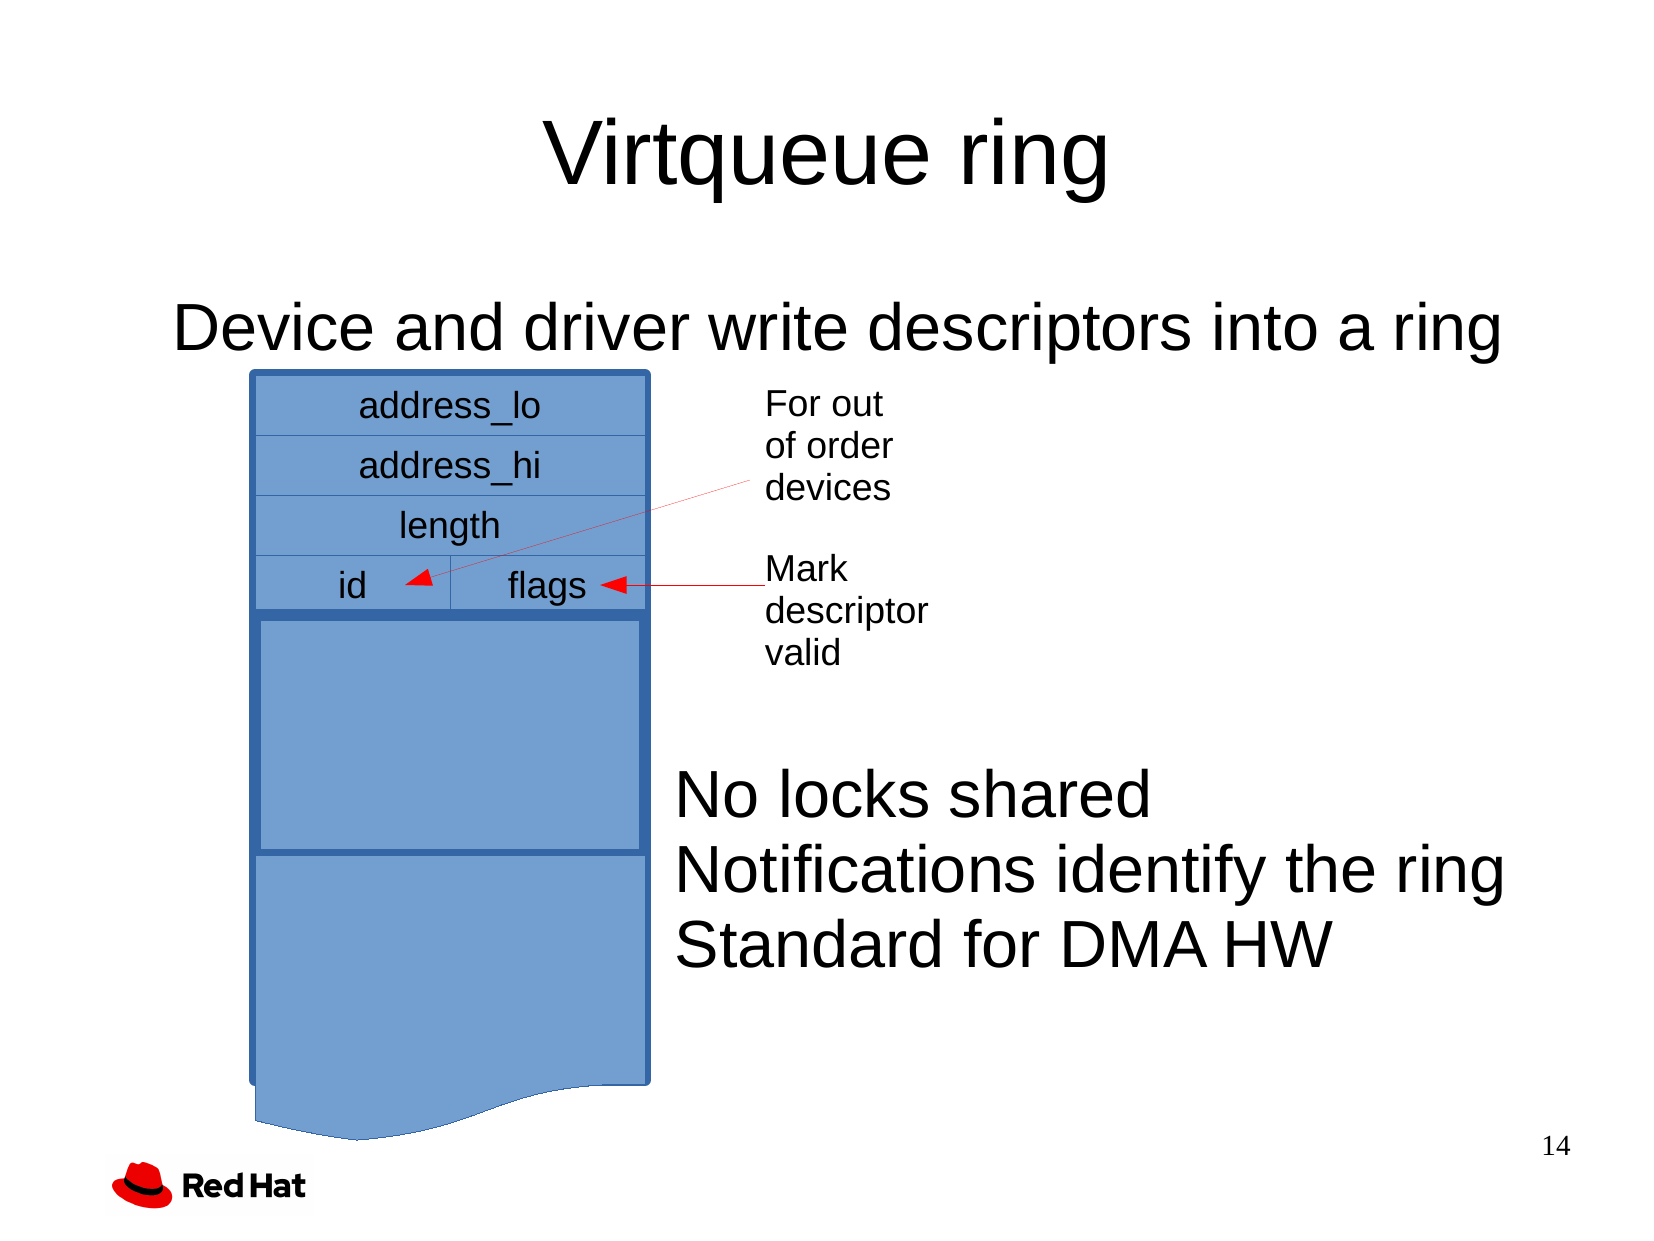

# Virtqueue ring
 Device and driver write descriptors into a ring
address_lo
For out of order devices
address_hi
length
Mark descriptor valid
id
flags
No locks shared
Notifications identify the ring
Standard for DMA HW
14